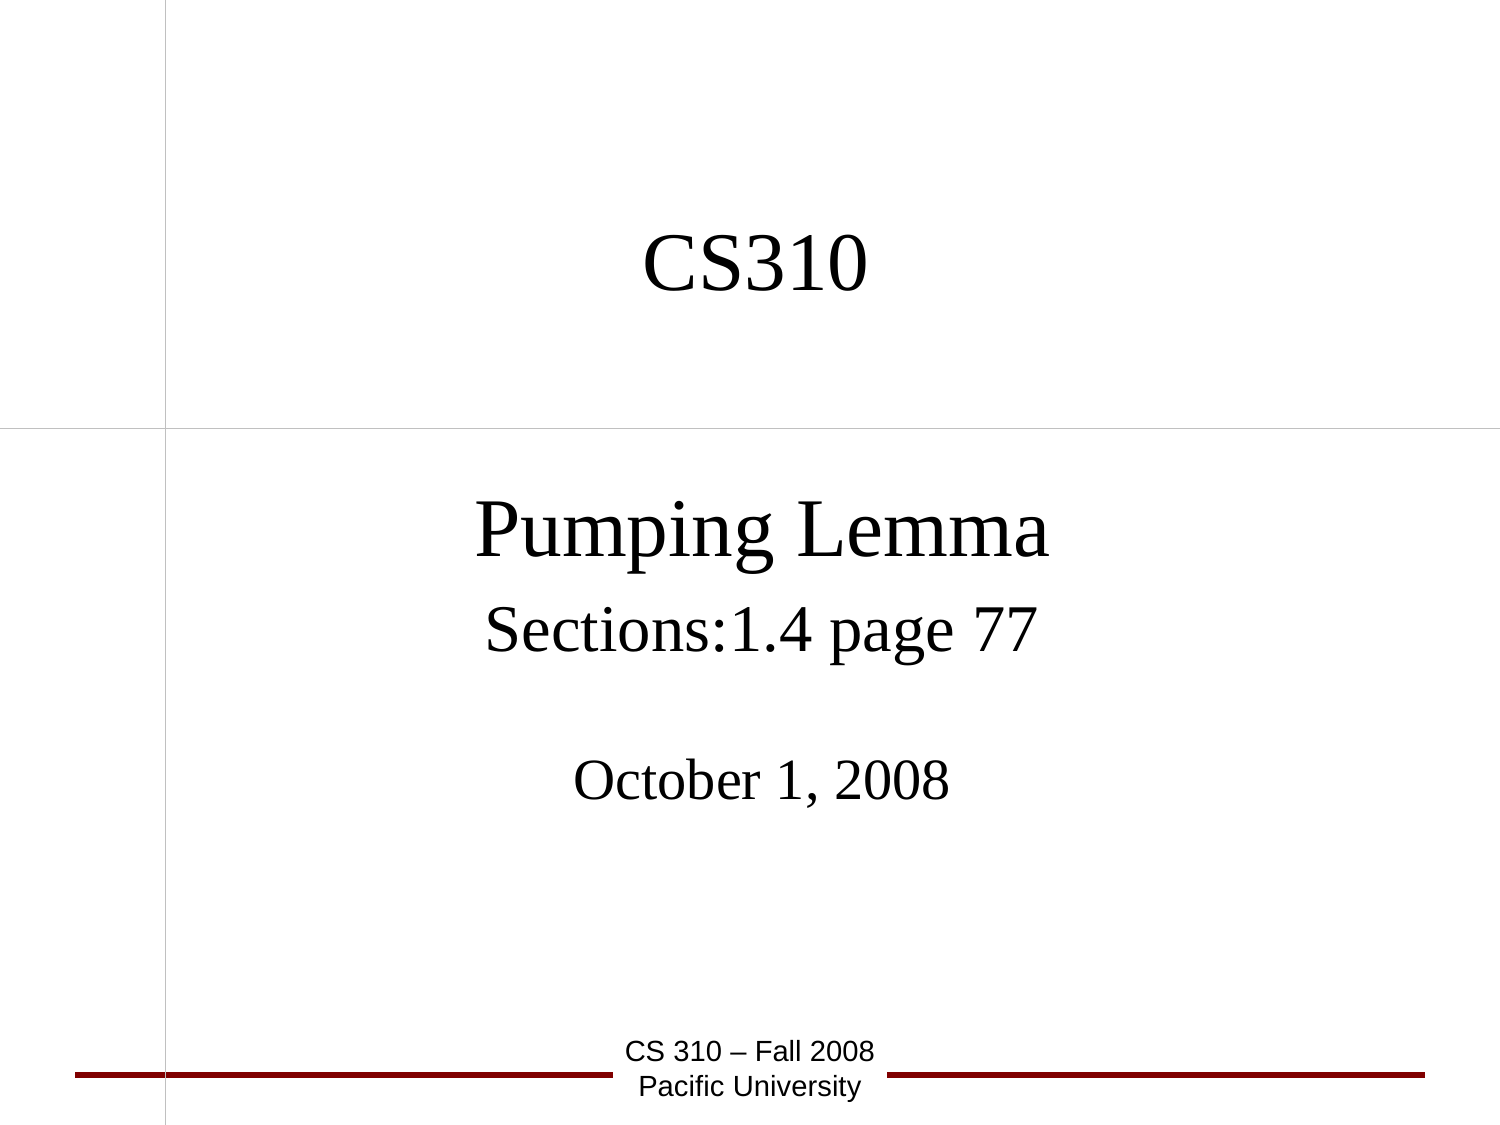

# CS310
Pumping Lemma
Sections:1.4 page 77
October 1, 2008